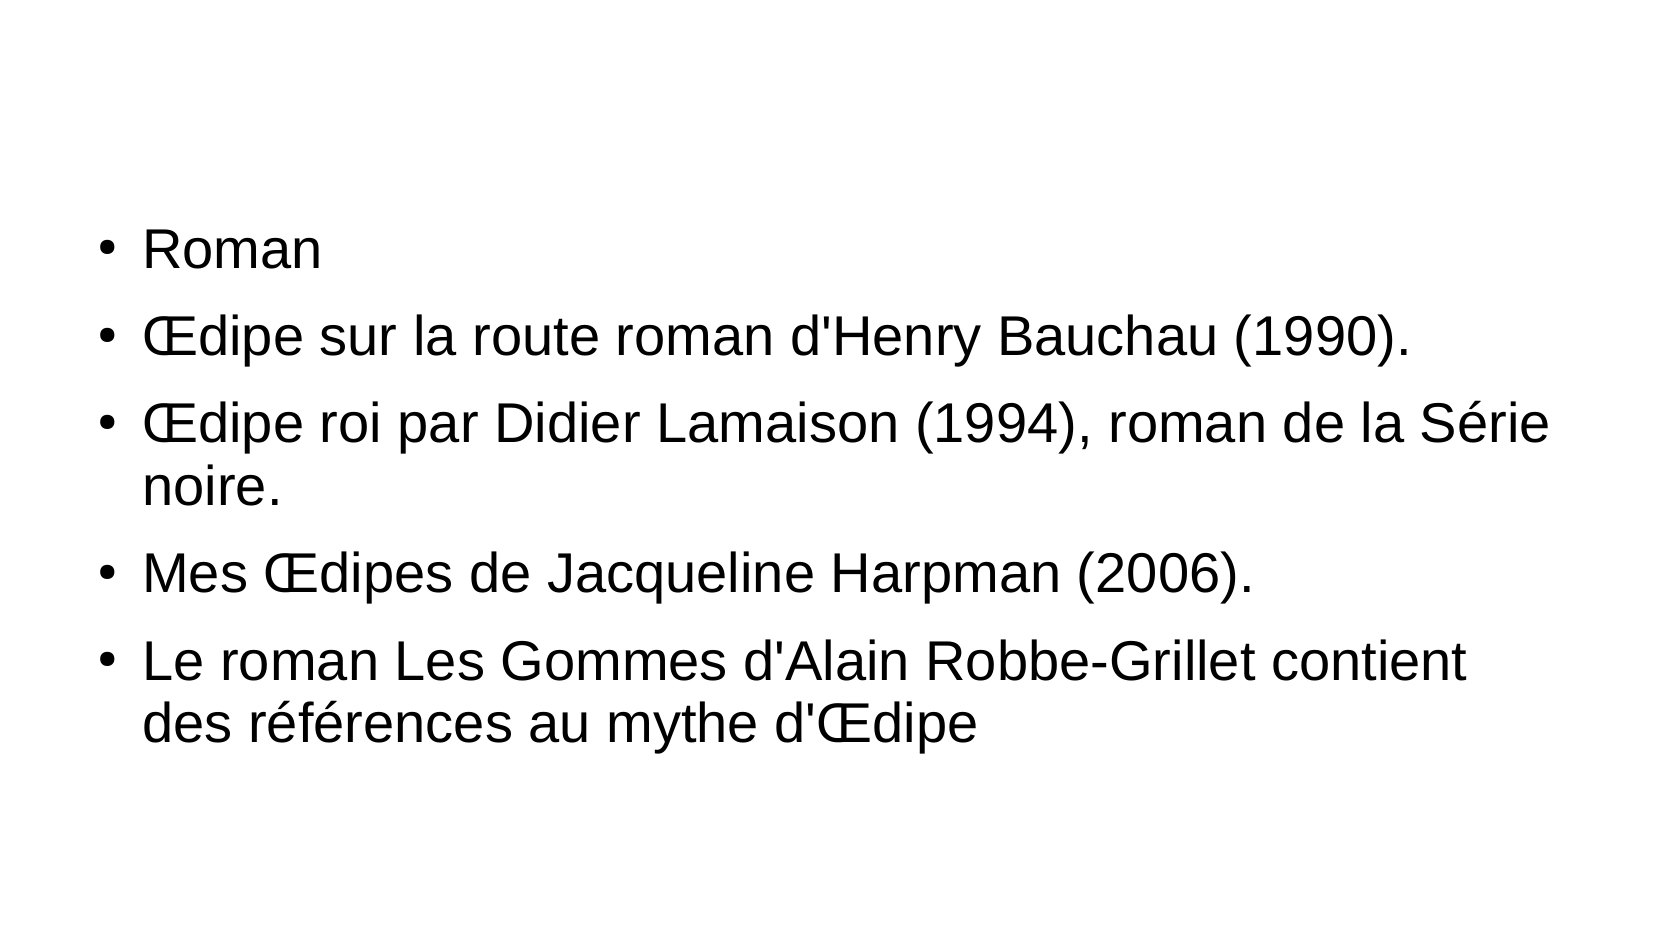

#
Roman
Œdipe sur la route roman d'Henry Bauchau (1990).
Œdipe roi par Didier Lamaison (1994), roman de la Série noire.
Mes Œdipes de Jacqueline Harpman (2006).
Le roman Les Gommes d'Alain Robbe-Grillet contient des références au mythe d'Œdipe